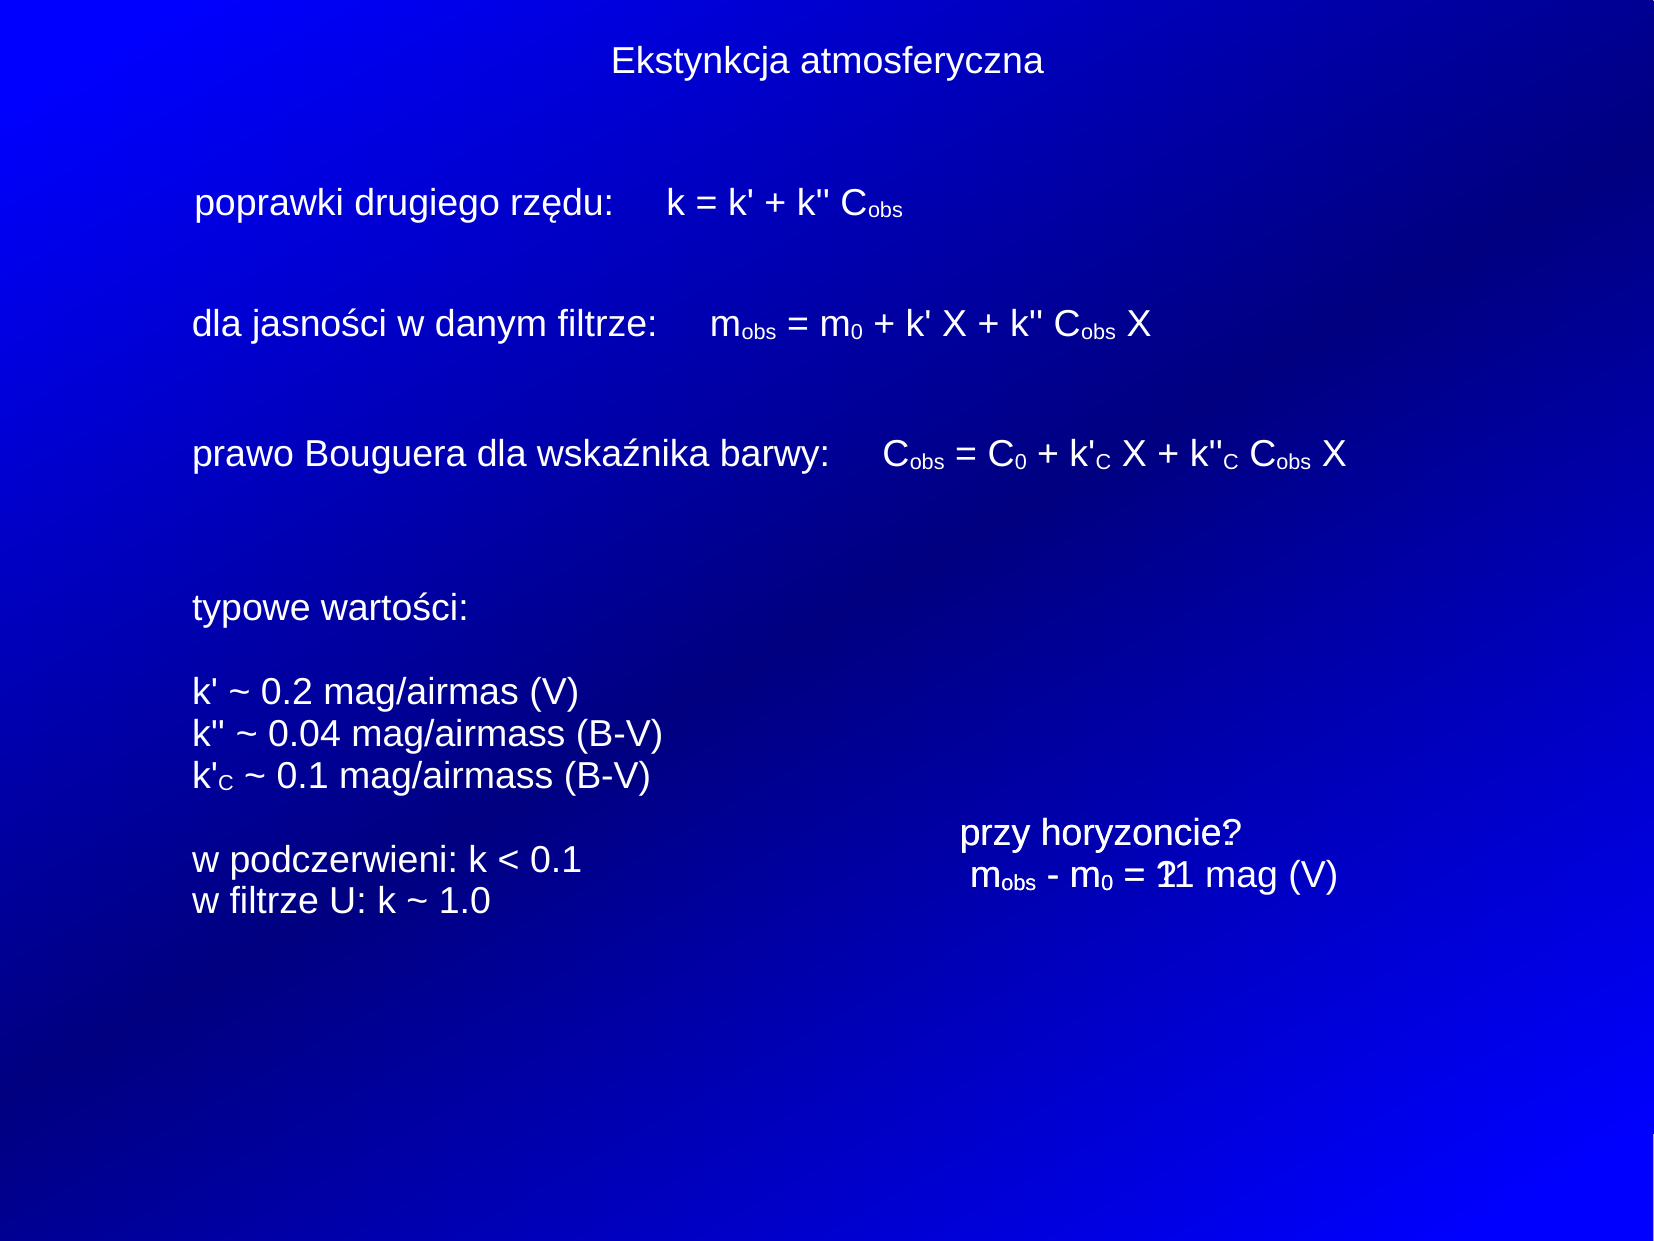

Ekstynkcja atmosferyczna
poprawki drugiego rzędu: k = k' + k'' Cobs
dla jasności w danym filtrze: mobs = m0 + k' X + k'' Cobs X
prawo Bouguera dla wskaźnika barwy: Cobs = C0 + k'C X + k''C Cobs X
typowe wartości:
k' ~ 0.2 mag/airmas (V)
k'' ~ 0.04 mag/airmass (B-V)
k'C ~ 0.1 mag/airmass (B-V)
w podczerwieni: k < 0.1
w filtrze U: k ~ 1.0
przy horyzoncie?
 mobs - m0 = ?
przy horyzoncie:
 mobs - m0 = 11 mag (V)